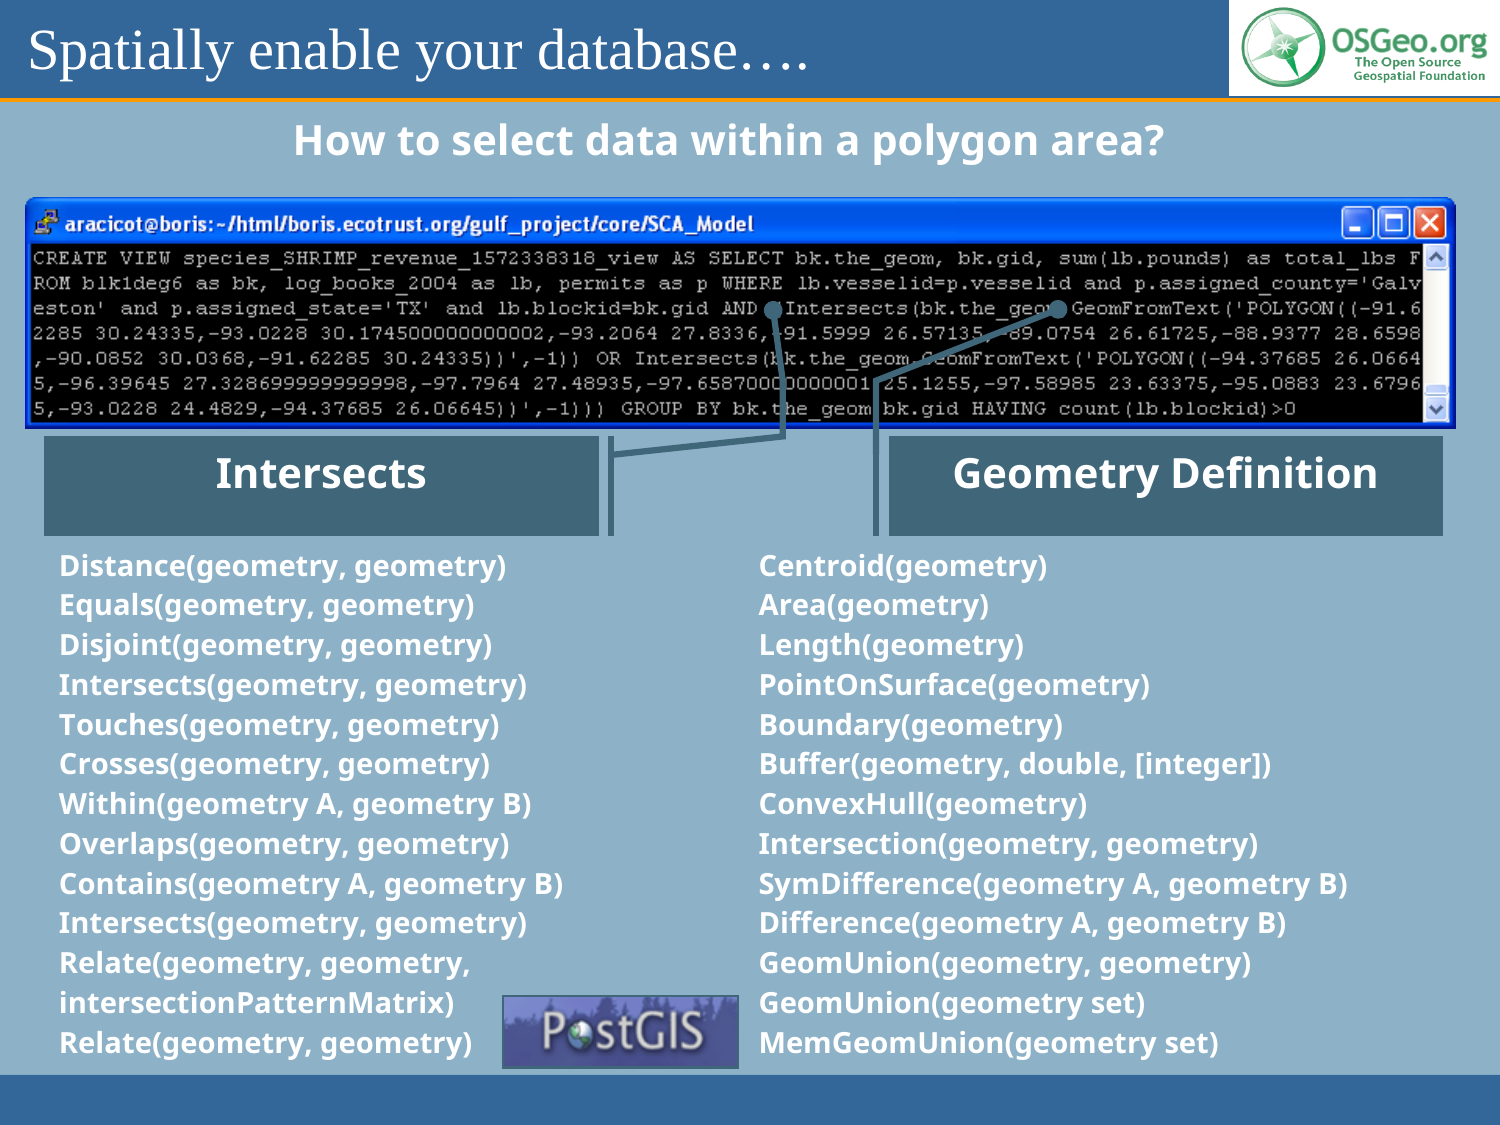

# Spatially enable your database….
How to select data within a polygon area?
Intersects
Geometry Definition
Distance(geometry, geometry)
Equals(geometry, geometry)
Disjoint(geometry, geometry)
Intersects(geometry, geometry)
Touches(geometry, geometry)
Crosses(geometry, geometry)
Within(geometry A, geometry B)
Overlaps(geometry, geometry)
Contains(geometry A, geometry B)
Intersects(geometry, geometry)
Relate(geometry, geometry, intersectionPatternMatrix)
Relate(geometry, geometry)
Centroid(geometry)
Area(geometry)
Length(geometry)
PointOnSurface(geometry)
Boundary(geometry)
Buffer(geometry, double, [integer])
ConvexHull(geometry)
Intersection(geometry, geometry)
SymDifference(geometry A, geometry B)
Difference(geometry A, geometry B)
GeomUnion(geometry, geometry)
GeomUnion(geometry set)
MemGeomUnion(geometry set)